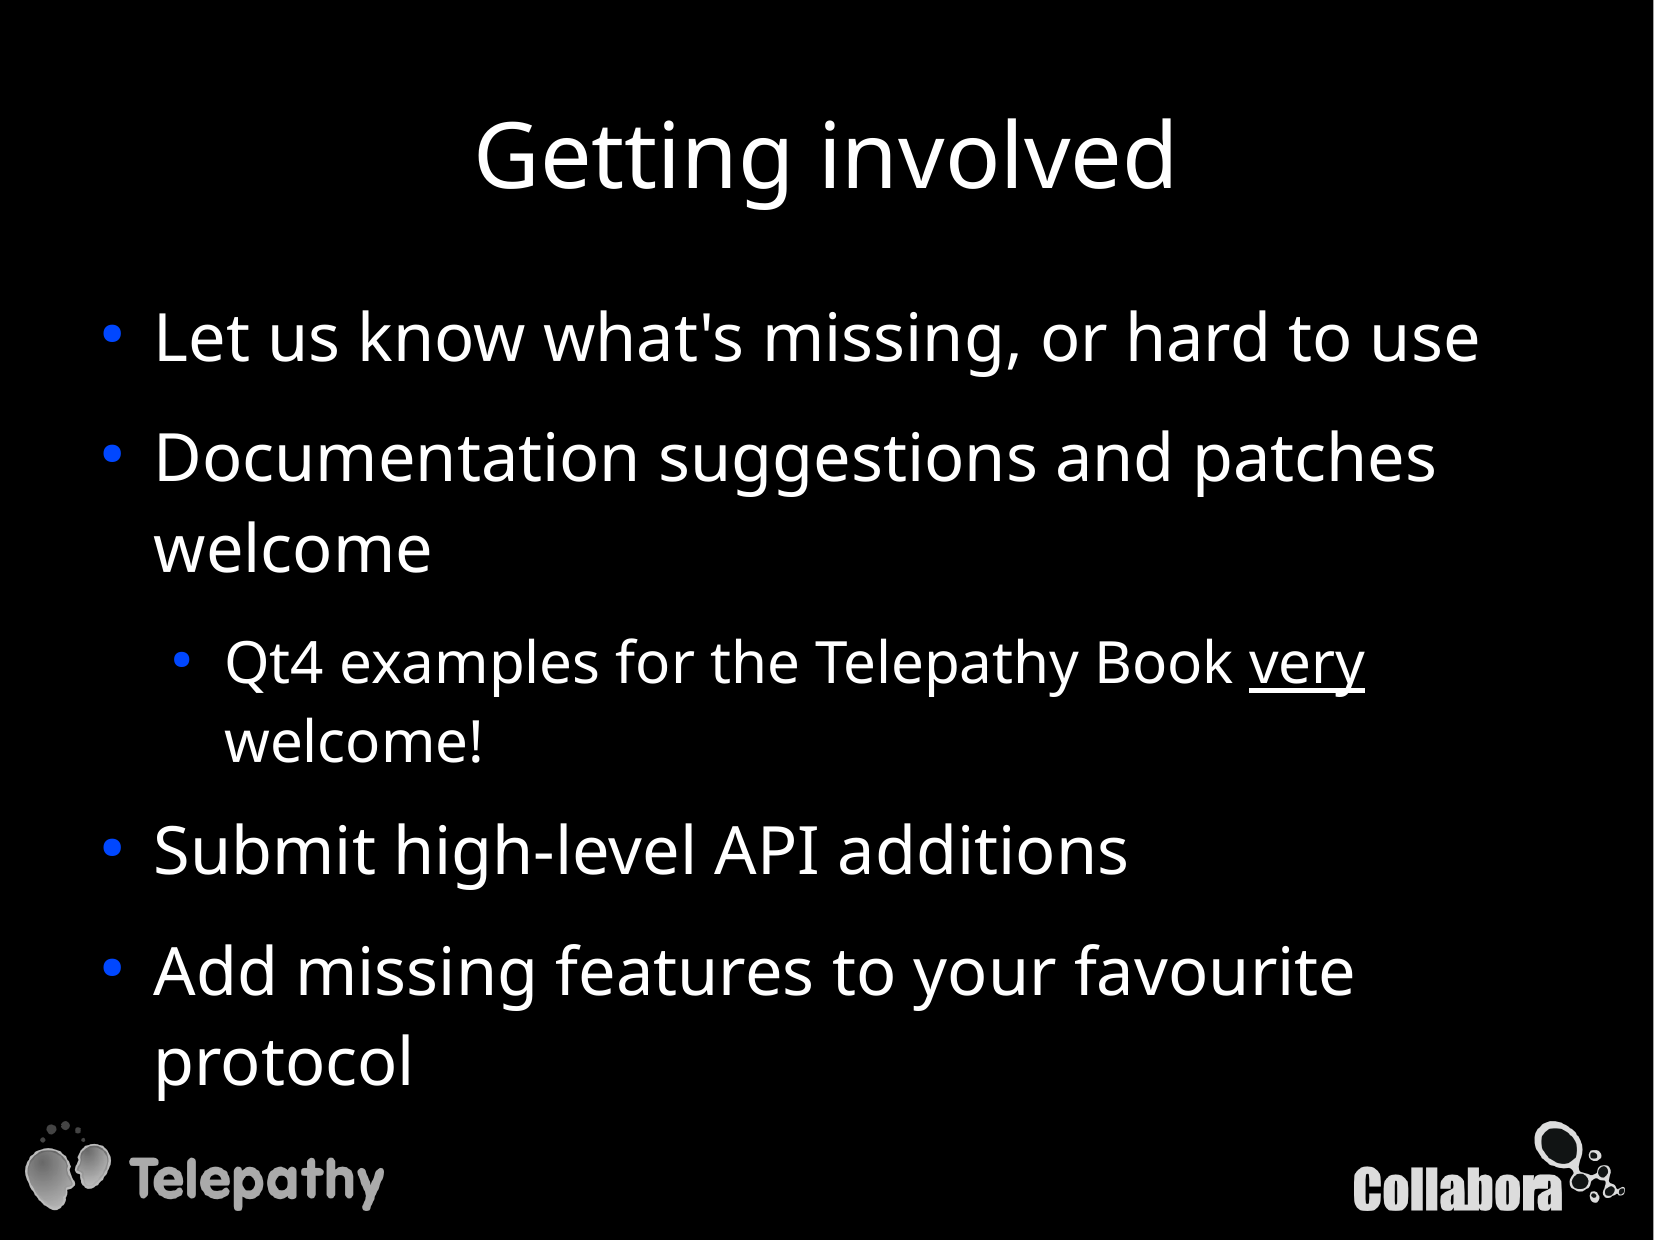

# Getting involved
Let us know what's missing, or hard to use
Documentation suggestions and patches welcome
Qt4 examples for the Telepathy Book very welcome!
Submit high-level API additions
Add missing features to your favourite protocol